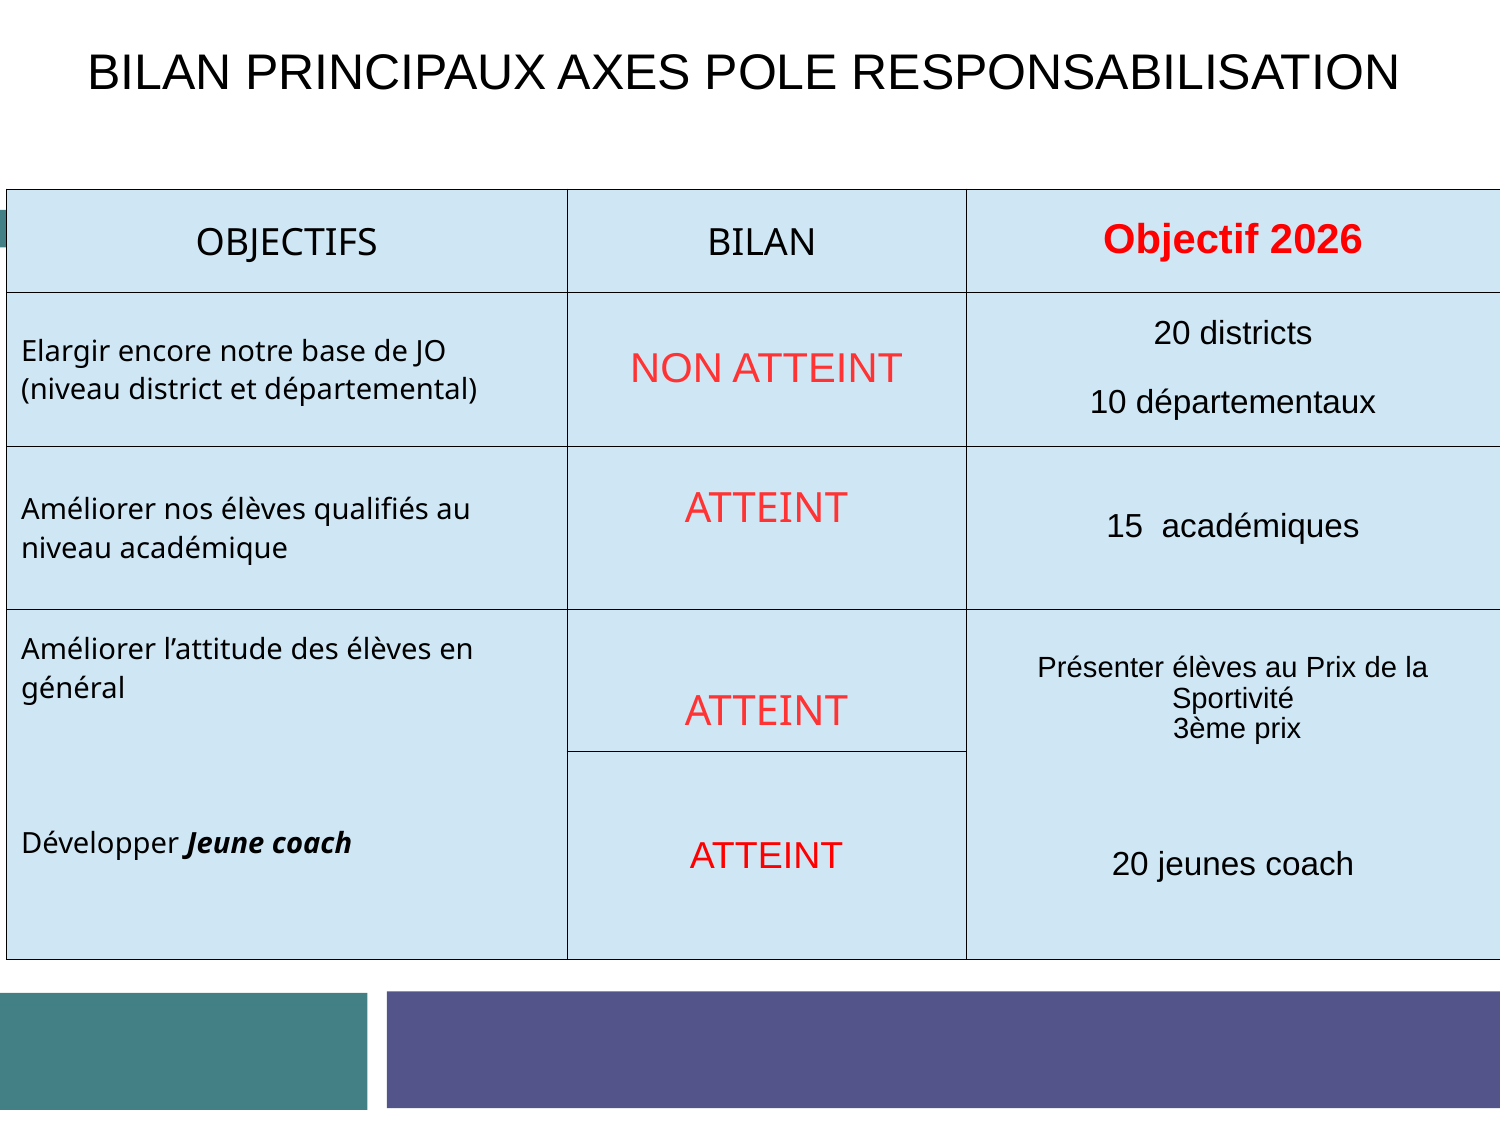

# BILAN PRINCIPAUX AXES POLE RESPONSABILISATION
| OBJECTIFS | BILAN | Objectif 2026 |
| --- | --- | --- |
| Elargir encore notre base de JO (niveau district et départemental) | NON ATTEINT | 20 districts 10 départementaux |
| Améliorer nos élèves qualifiés au niveau académique | ATTEINT | 15 académiques |
| Améliorer l’attitude des élèves en général Développer Jeune coach | ATTEINT | Présenter élèves au Prix de la Sportivité 3ème prix 20 jeunes coach |
| | ATTEINT | |